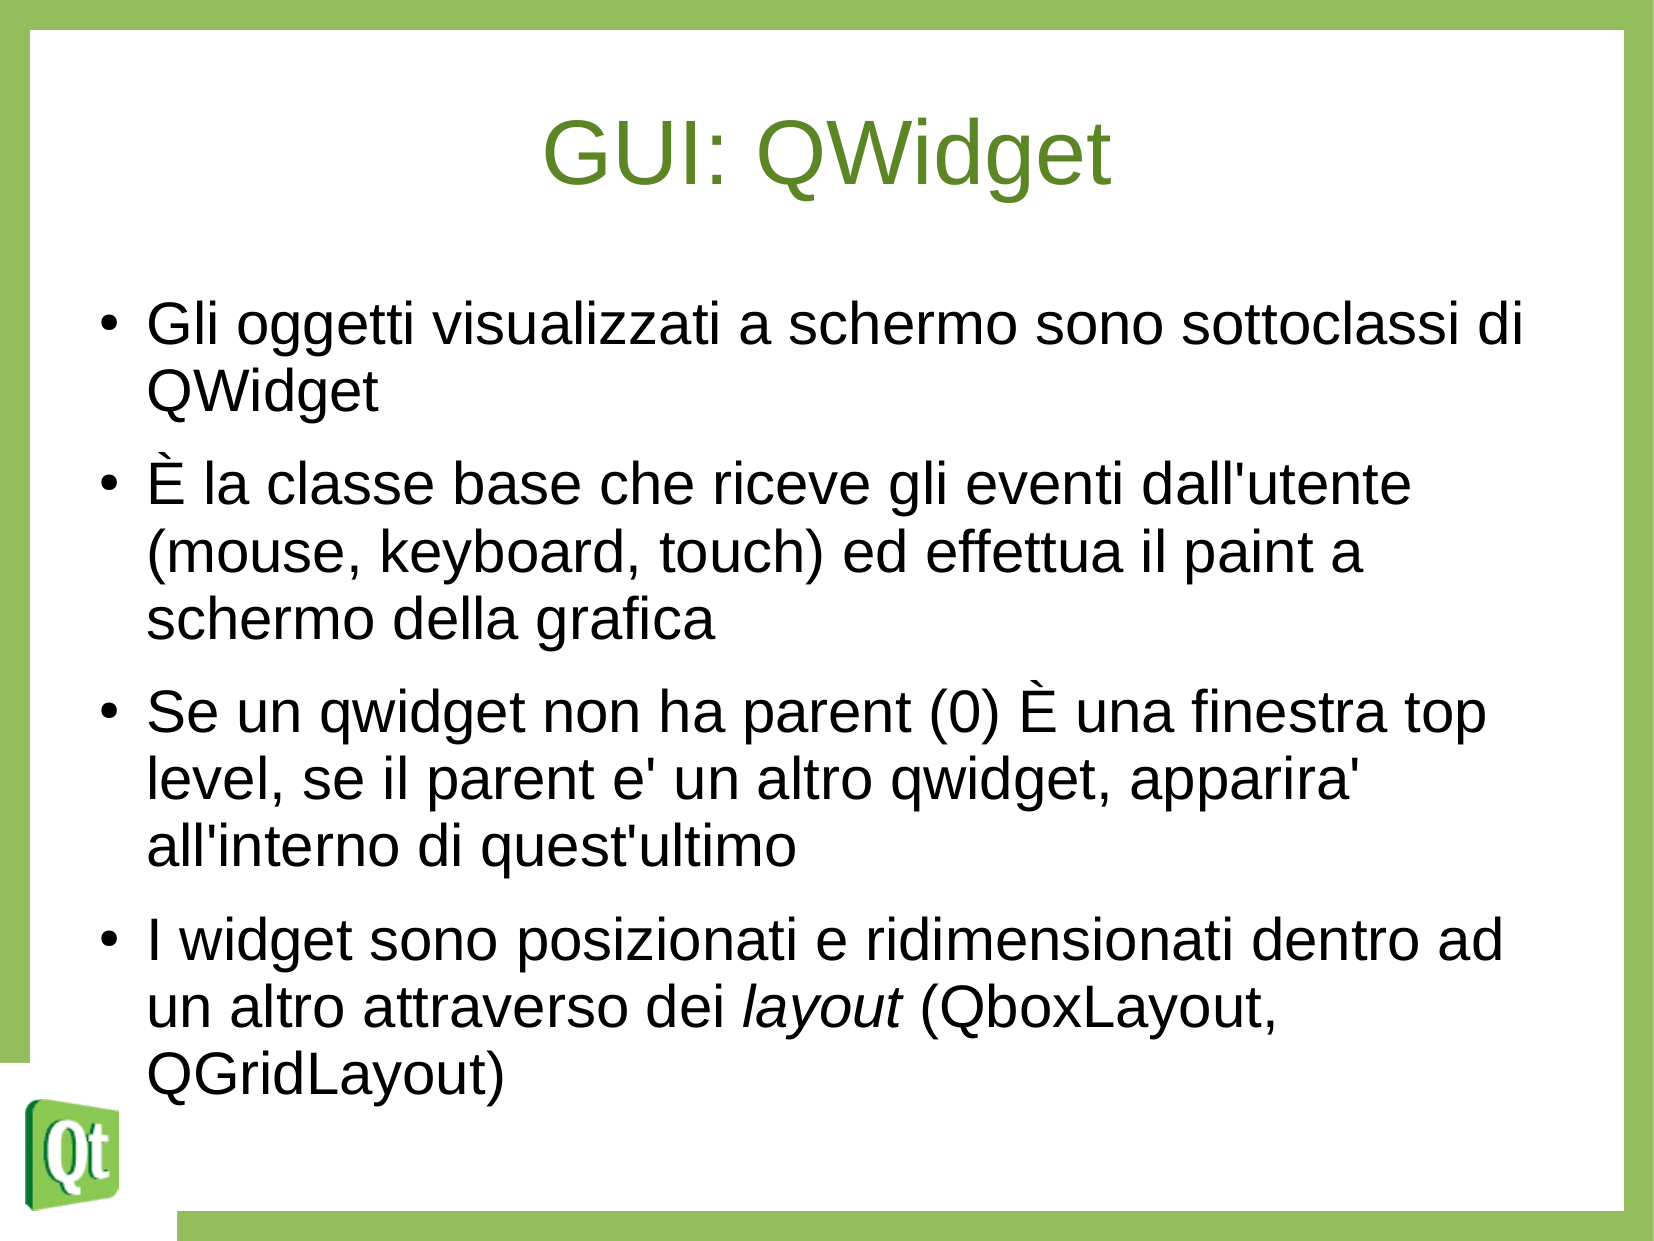

# GUI: QWidget
Gli oggetti visualizzati a schermo sono sottoclassi di QWidget
È la classe base che riceve gli eventi dall'utente (mouse, keyboard, touch) ed effettua il paint a schermo della grafica
Se un qwidget non ha parent (0) È una finestra top level, se il parent e' un altro qwidget, apparira' all'interno di quest'ultimo
I widget sono posizionati e ridimensionati dentro ad un altro attraverso dei layout (QboxLayout, QGridLayout)